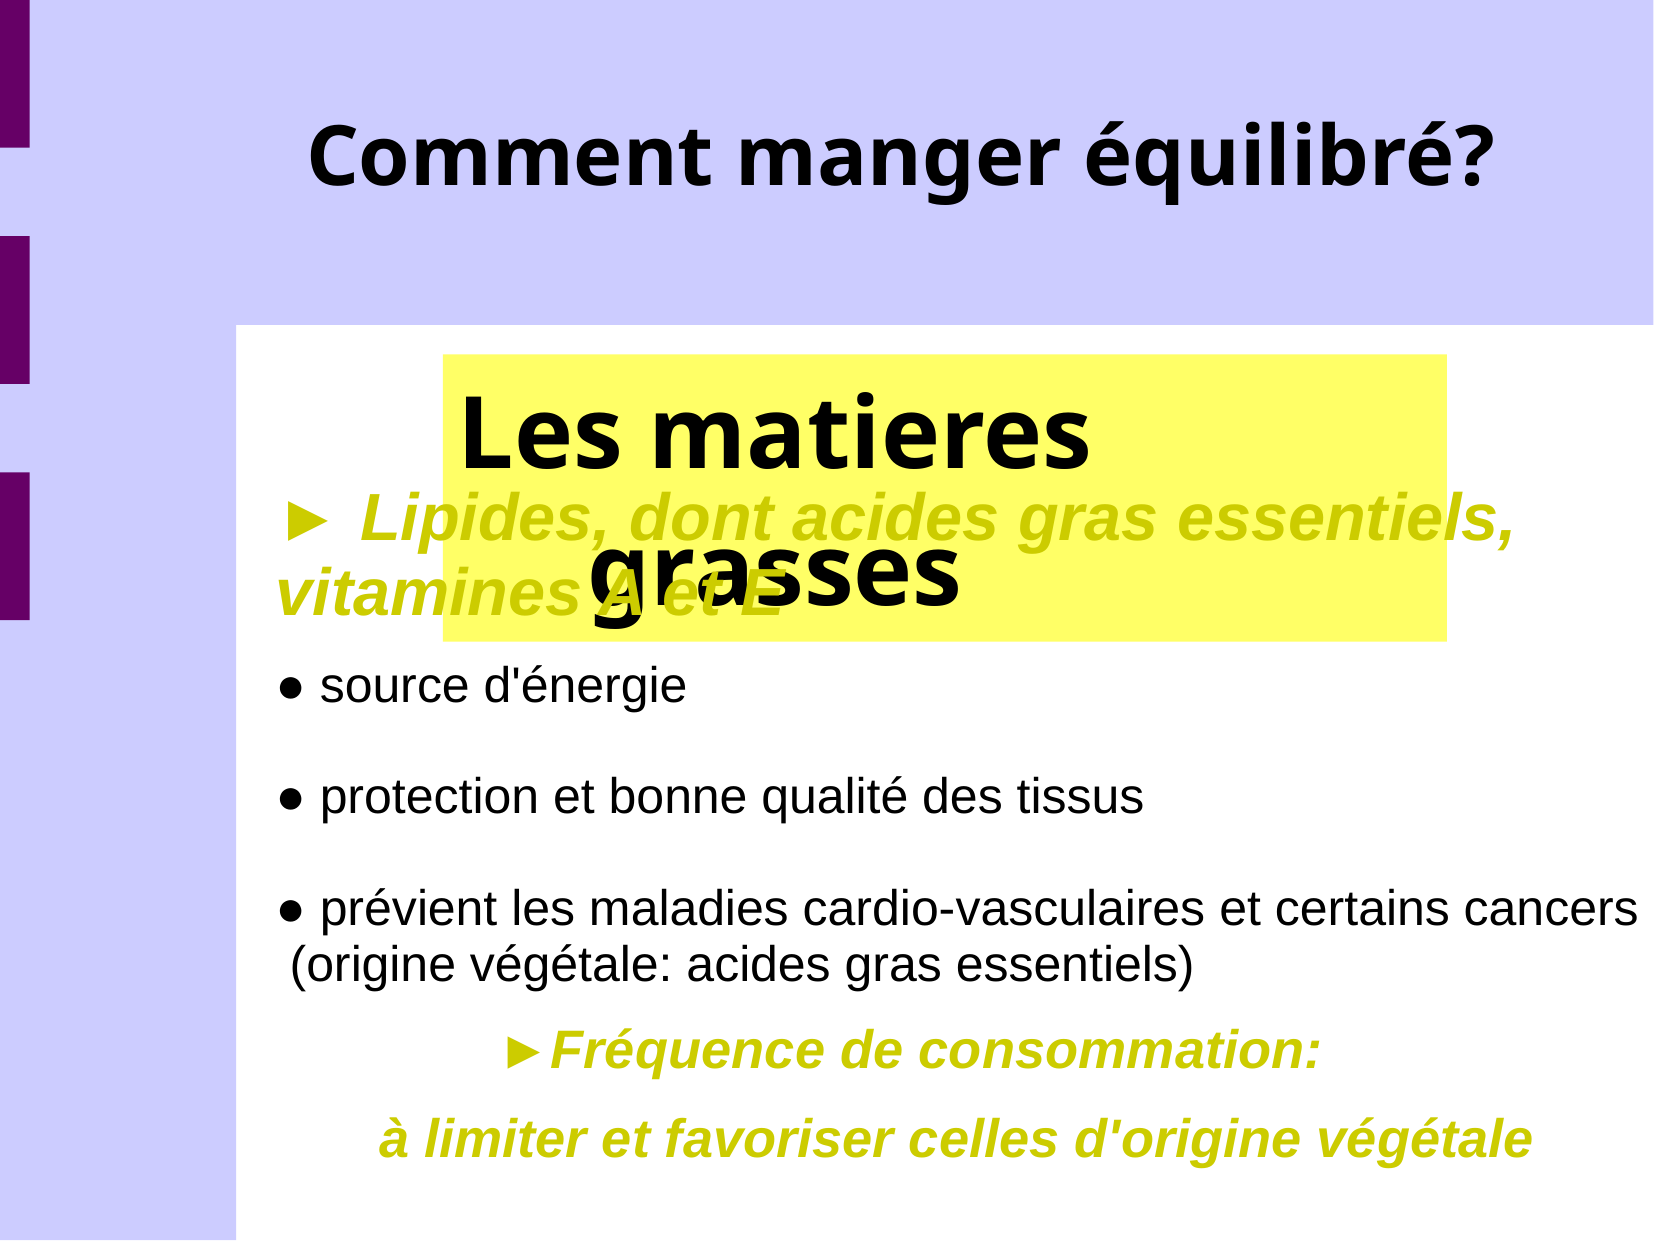

Comment manger équilibré?
Les matieres grasses
► Lipides, dont acides gras essentiels,
vitamines A et E
● source d'énergie
● protection et bonne qualité des tissus
● prévient les maladies cardio-vasculaires et certains cancers
 (origine végétale: acides gras essentiels)
			►Fréquence de consommation:
à limiter et favoriser celles d'origine végétale